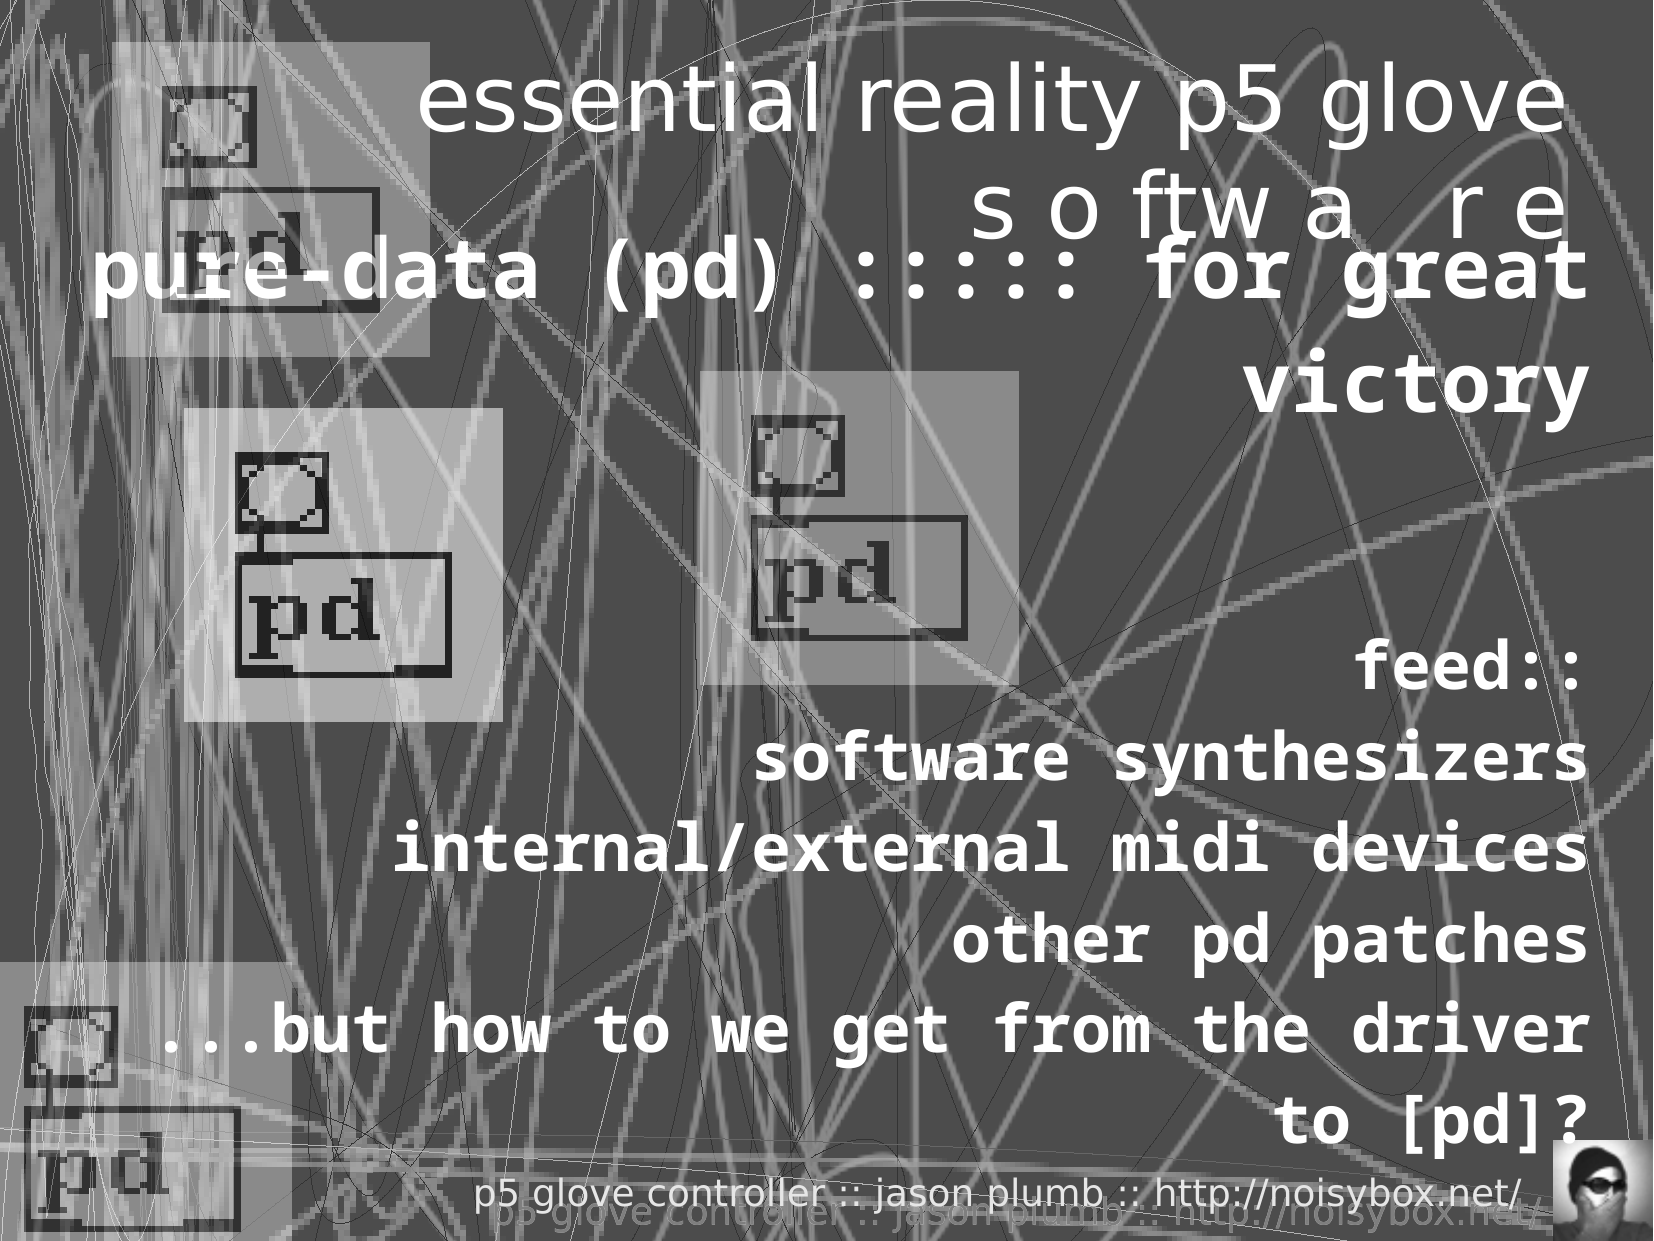

# essential reality p5 glove s o ftw a r e
pure-data (pd) ::::: for great victory
feed::
software synthesizers
internal/external midi devices
other pd patches
...but how to we get from the driver to [pd]?
p5 glove controller :: jason plumb :: http://noisybox.net/